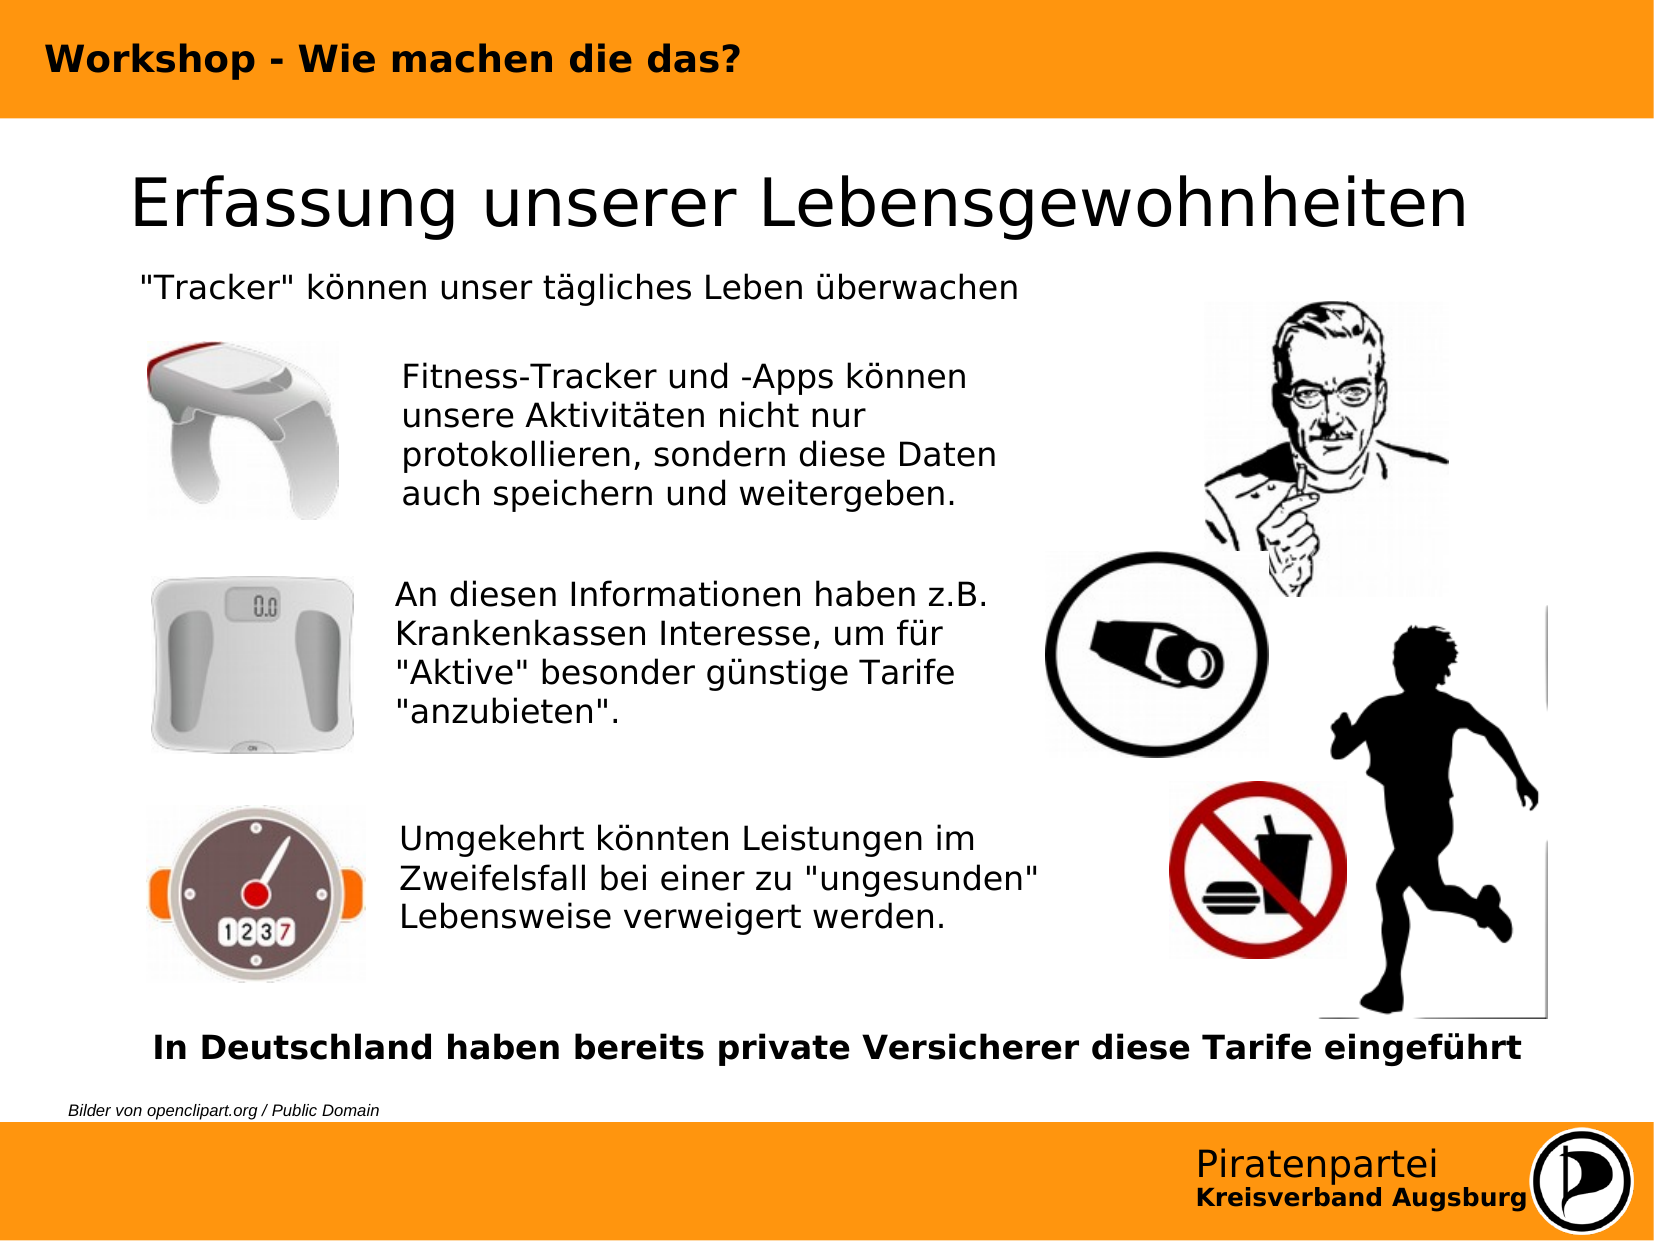

Workshop - Wie machen die das?
Erfassung unserer Lebensgewohnheiten
"Tracker" können unser tägliches Leben überwachen
Fitness-Tracker und -Apps können unsere Aktivitäten nicht nur protokollieren, sondern diese Daten auch speichern und weitergeben.
An diesen Informationen haben z.B. Krankenkassen Interesse, um für "Aktive" besonder günstige Tarife "anzubieten".
Umgekehrt könnten Leistungen im Zweifelsfall bei einer zu "ungesunden" Lebensweise verweigert werden.
In Deutschland haben bereits private Versicherer diese Tarife eingeführt
Bilder von openclipart.org / Public Domain